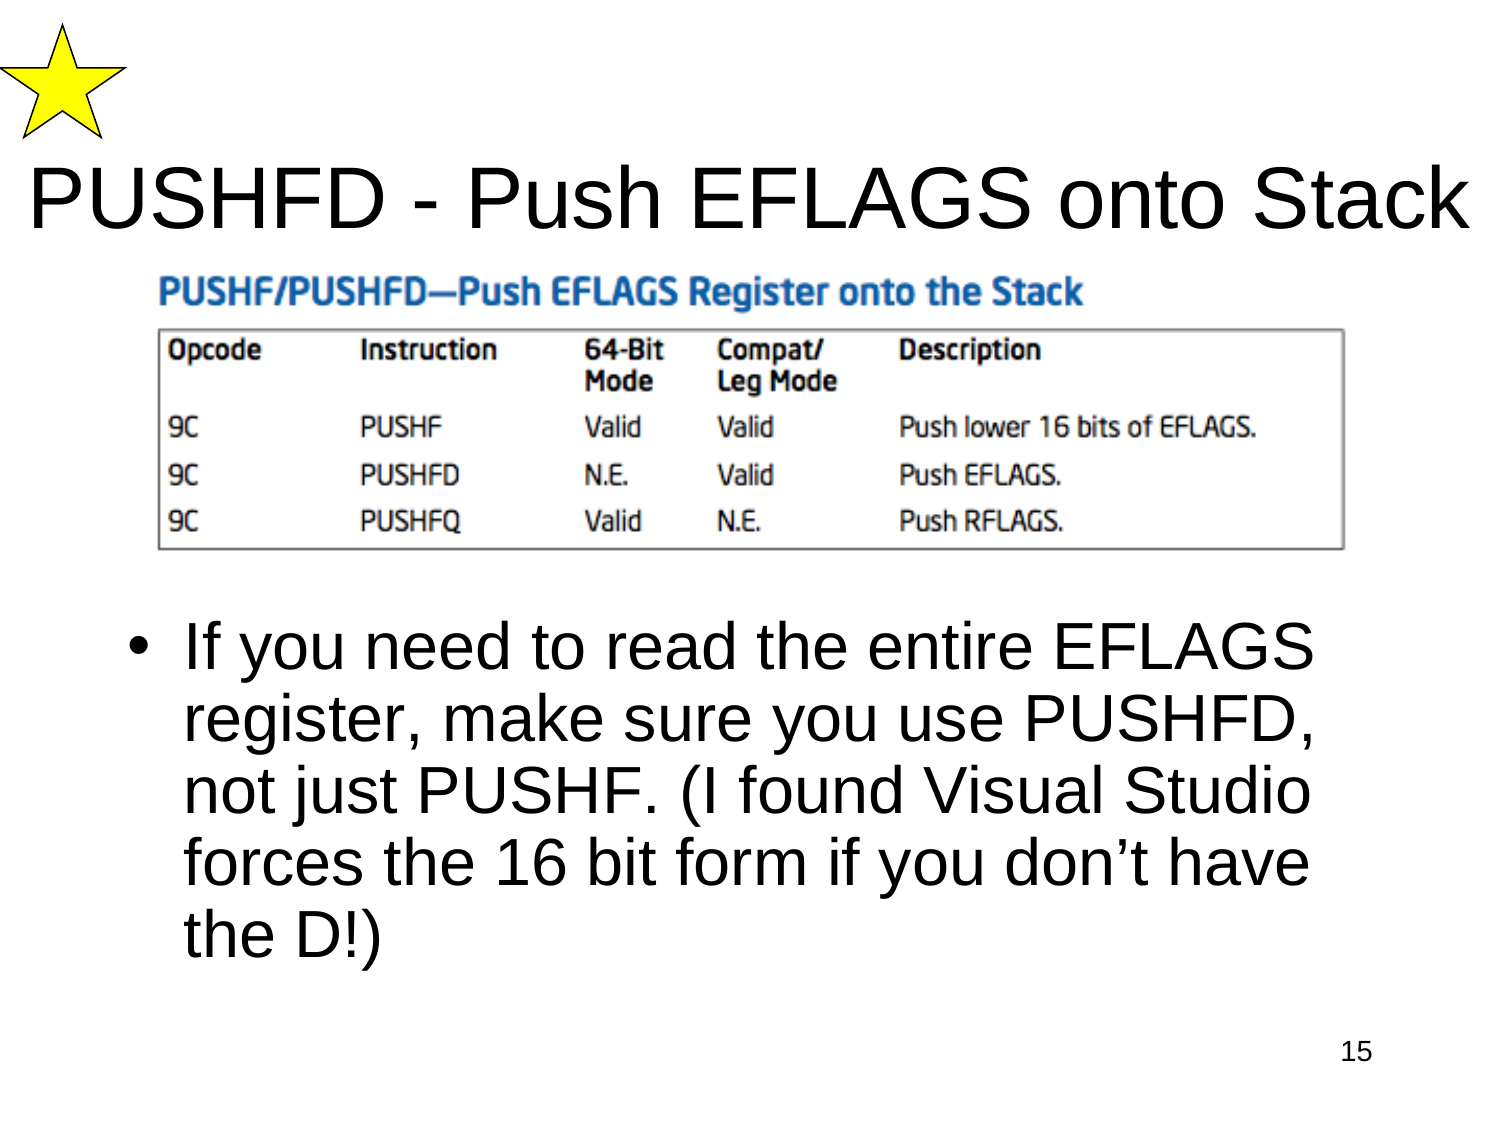

# PUSHFD - Push EFLAGS onto Stack
If you need to read the entire EFLAGS register, make sure you use PUSHFD, not just PUSHF. (I found Visual Studio forces the 16 bit form if you don’t have the D!)